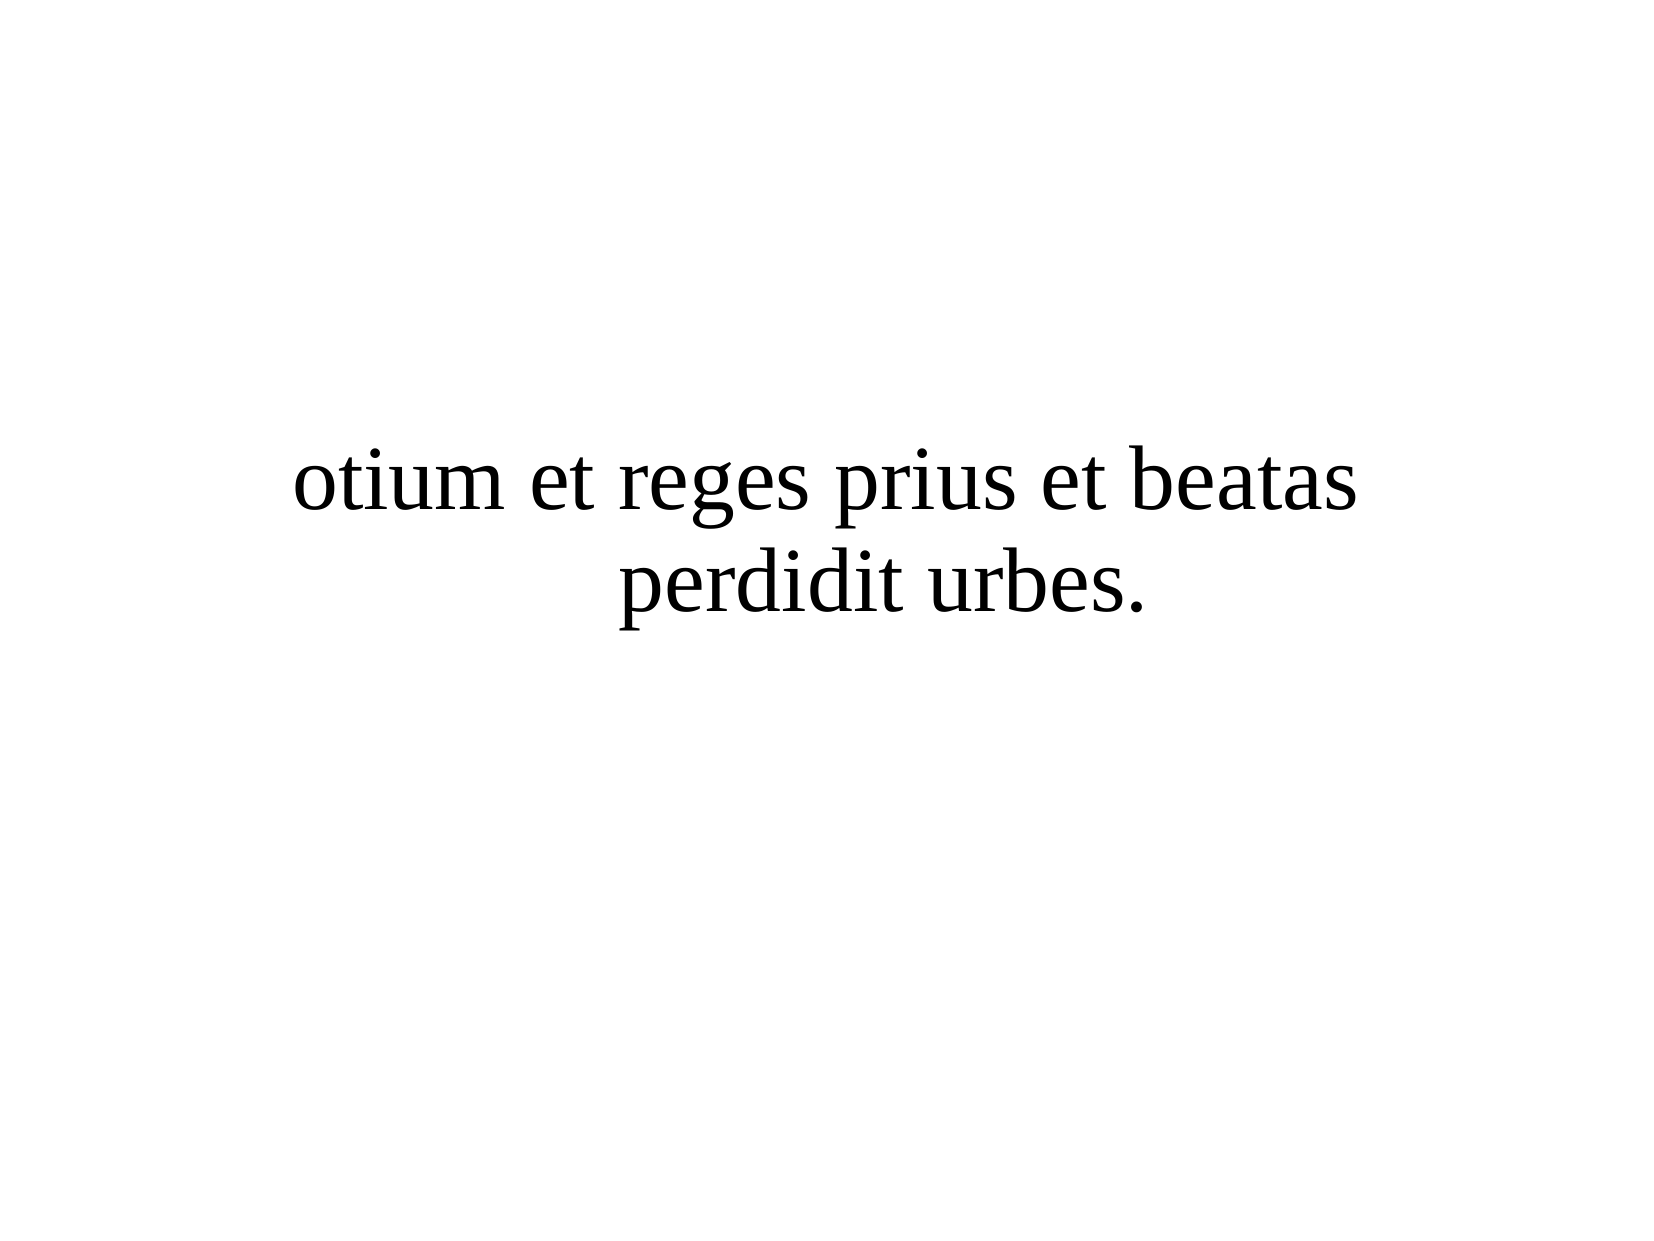

# otium et reges prius et beatas
 perdidit urbes.